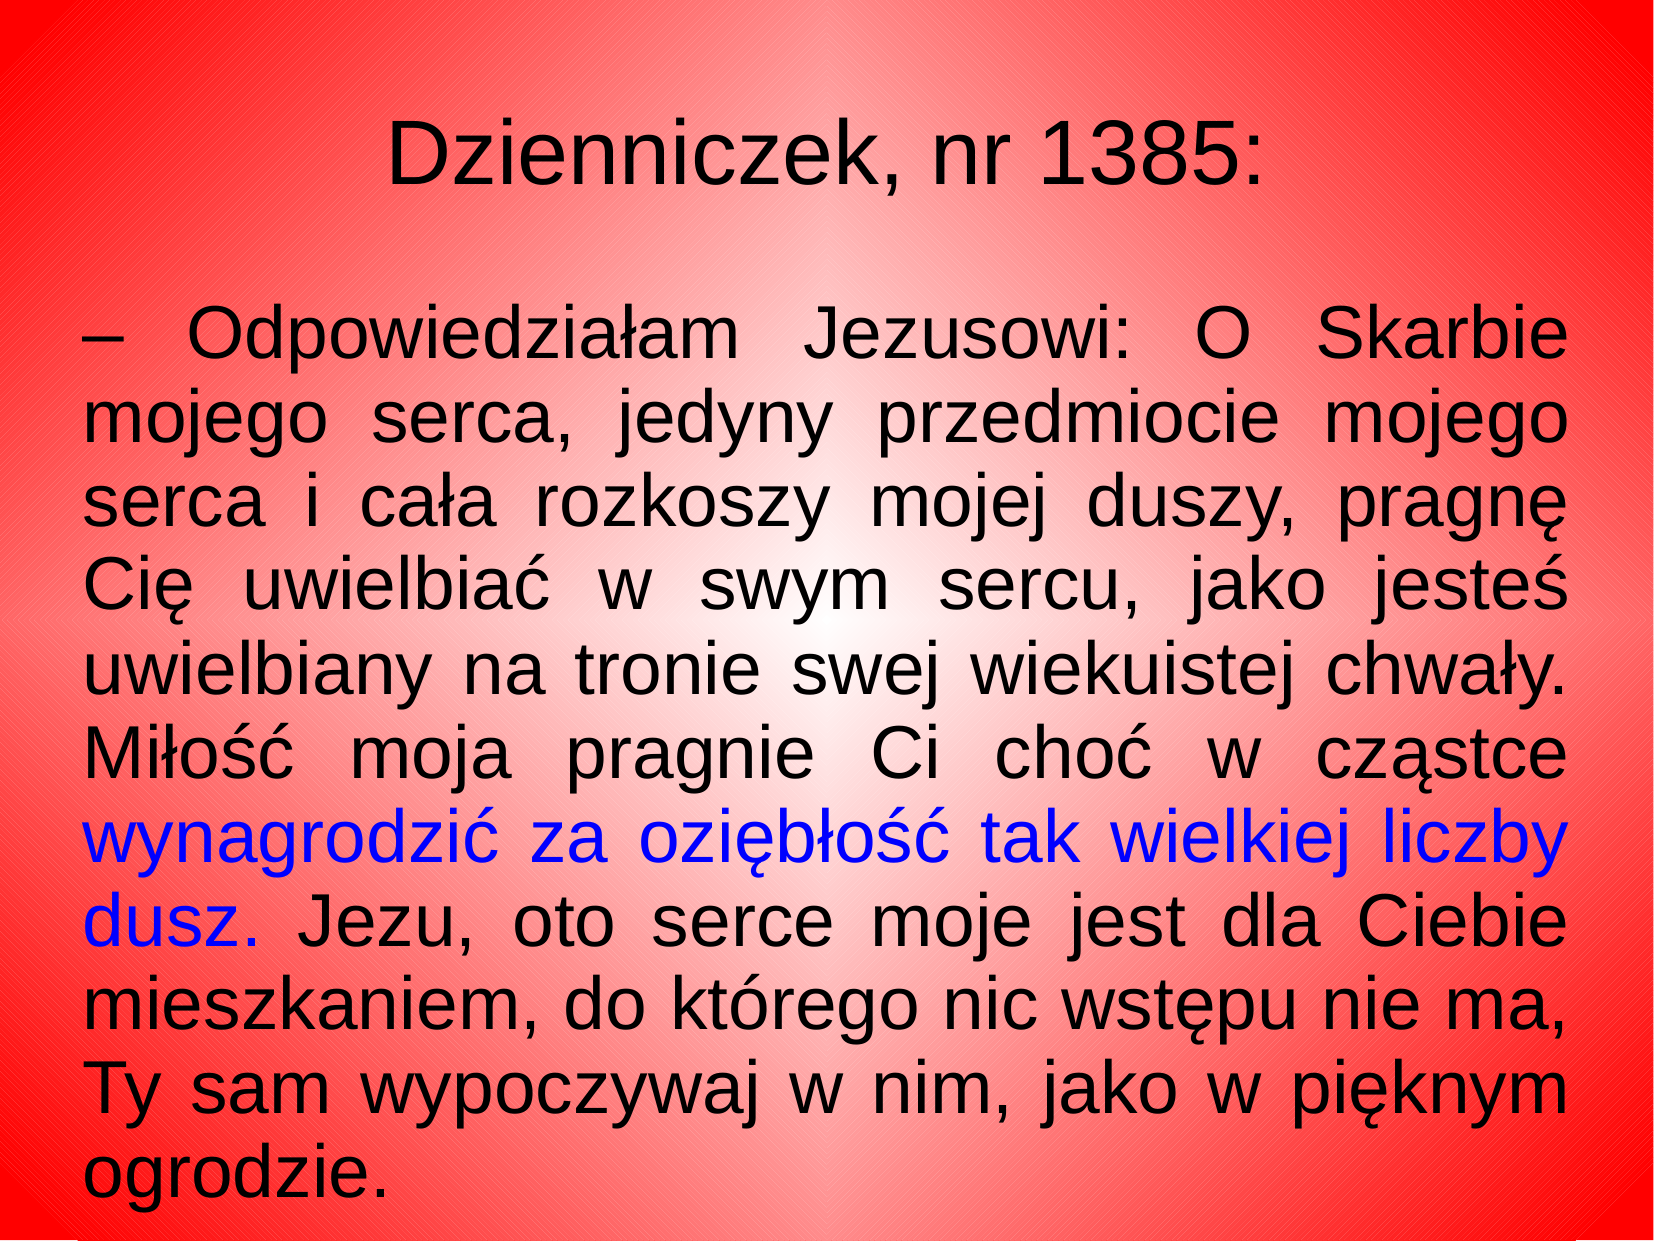

# Dzienniczek, nr 1385:
– Odpowiedziałam Jezusowi: O Skarbie mojego serca, jedyny przedmiocie mojego serca i cała rozkoszy mojej duszy, pragnę Cię uwielbiać w swym sercu, jako jesteś uwielbiany na tronie swej wiekuistej chwały. Miłość moja pragnie Ci choć w cząstce wynagrodzić za oziębłość tak wielkiej liczby dusz. Jezu, oto serce moje jest dla Ciebie mieszkaniem, do którego nic wstępu nie ma, Ty sam wypoczywaj w nim, jako w pięknym ogrodzie.